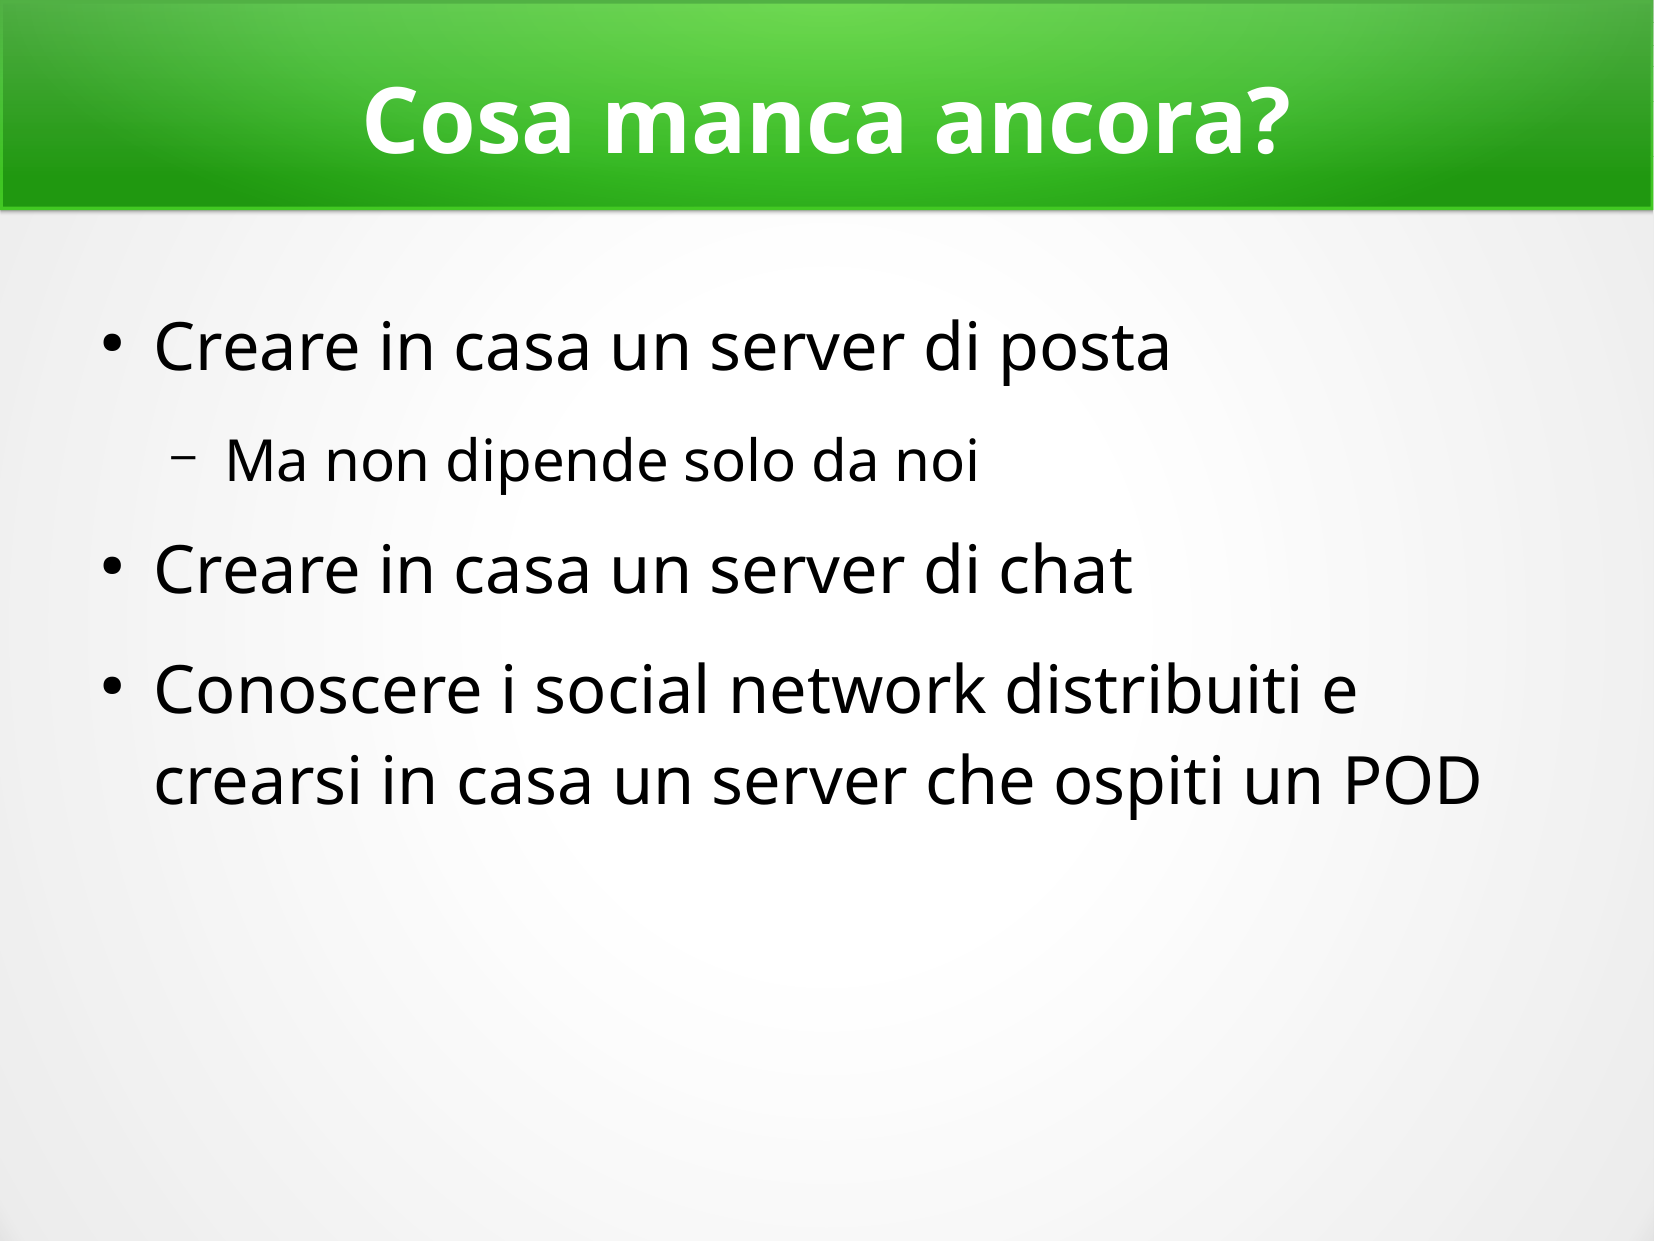

# Cosa manca ancora?
Creare in casa un server di posta
Ma non dipende solo da noi
Creare in casa un server di chat
Conoscere i social network distribuiti e crearsi in casa un server che ospiti un POD